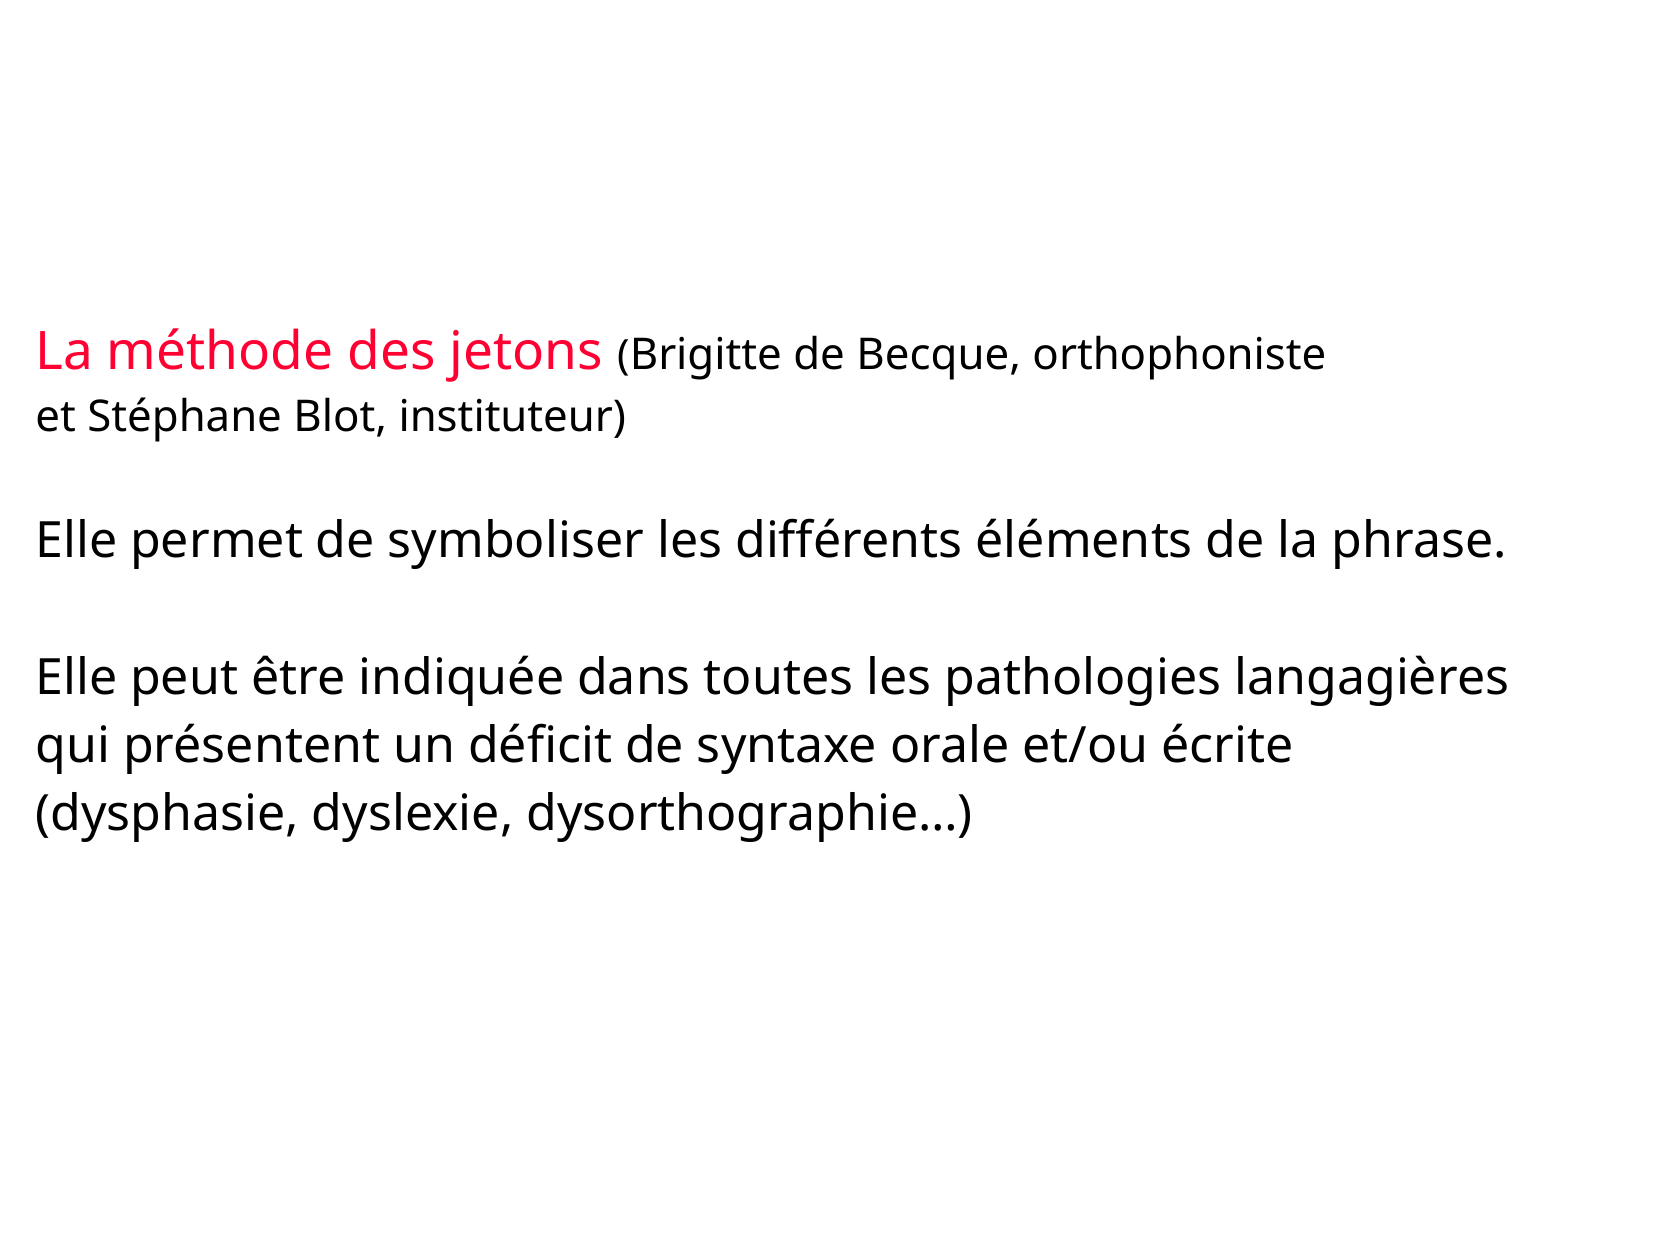

# La méthode des jetons (Brigitte de Becque, orthophoniste
et Stéphane Blot, instituteur)
Elle permet de symboliser les différents éléments de la phrase.
Elle peut être indiquée dans toutes les pathologies langagières qui présentent un déficit de syntaxe orale et/ou écrite (dysphasie, dyslexie, dysorthographie…)